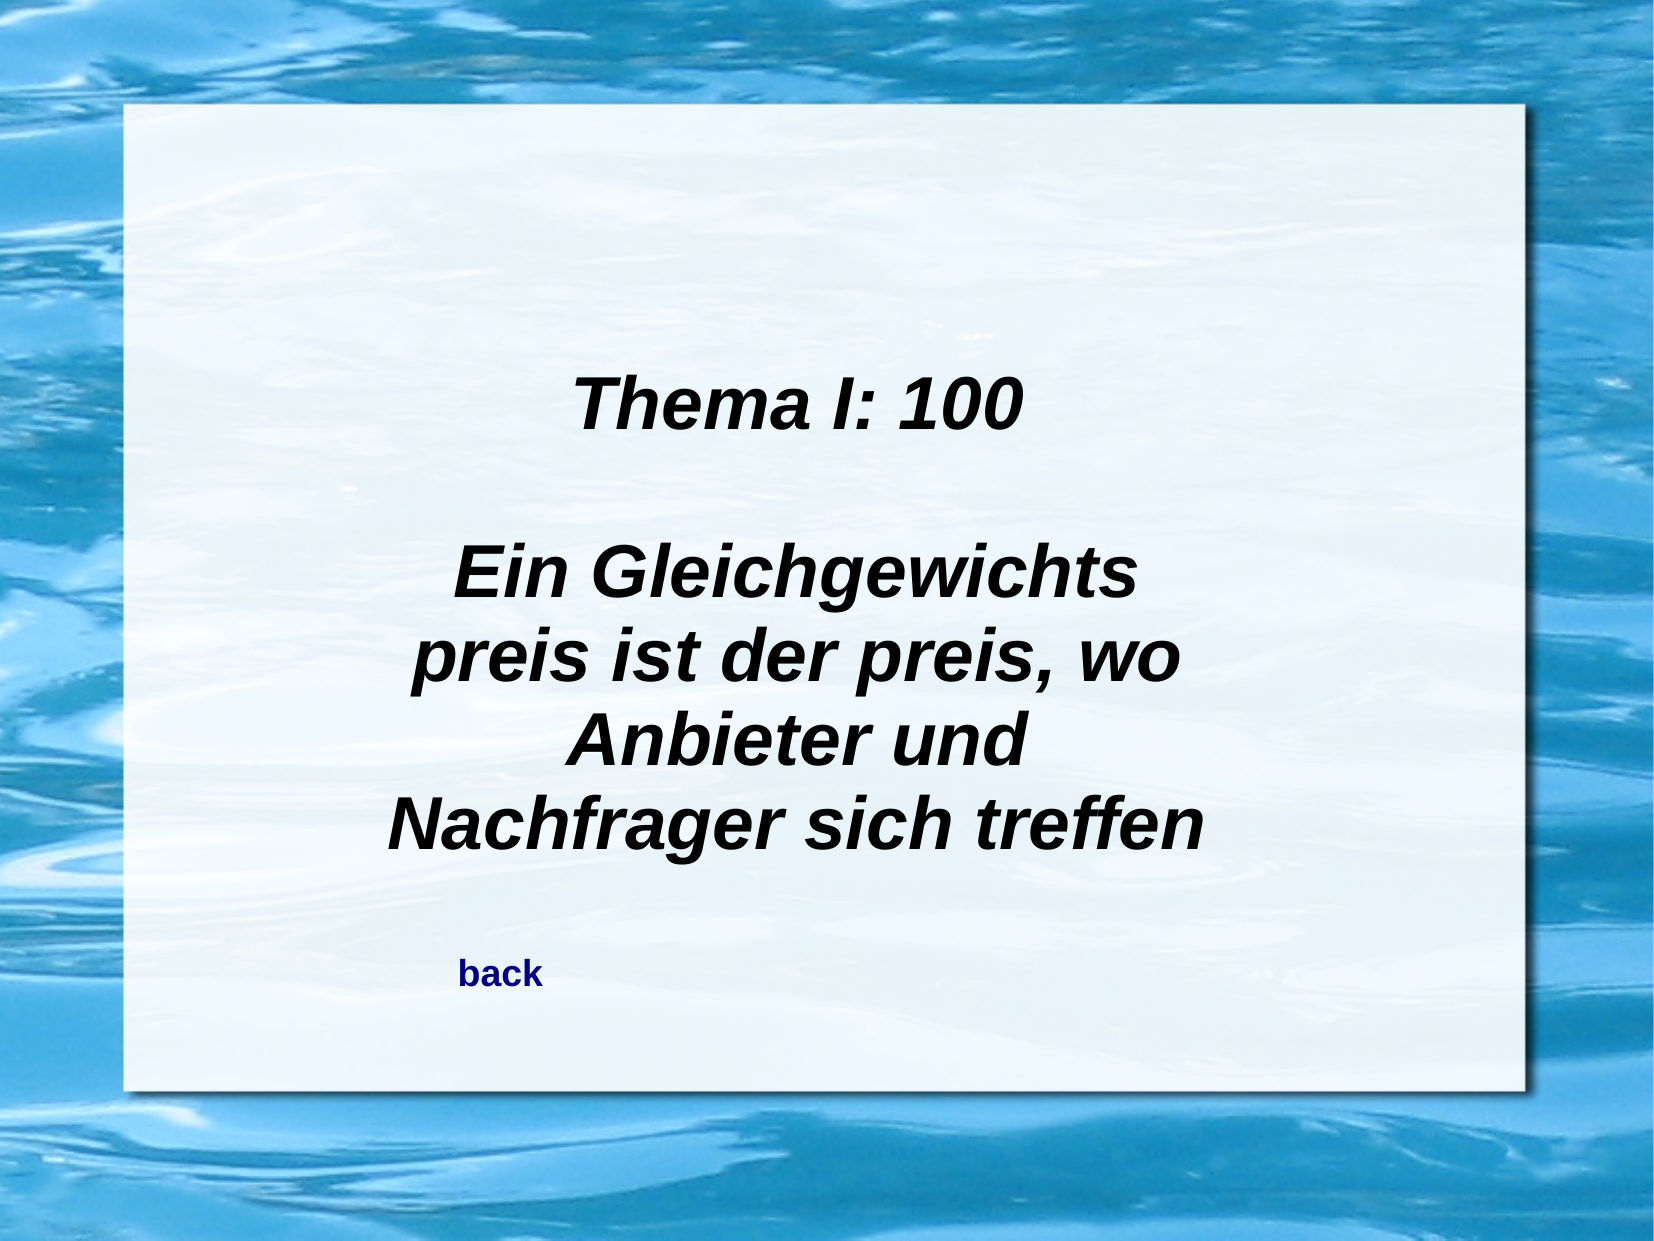

Thema I: 100
Ein Gleichgewichts preis ist der preis, wo Anbieter und Nachfrager sich treffen
back